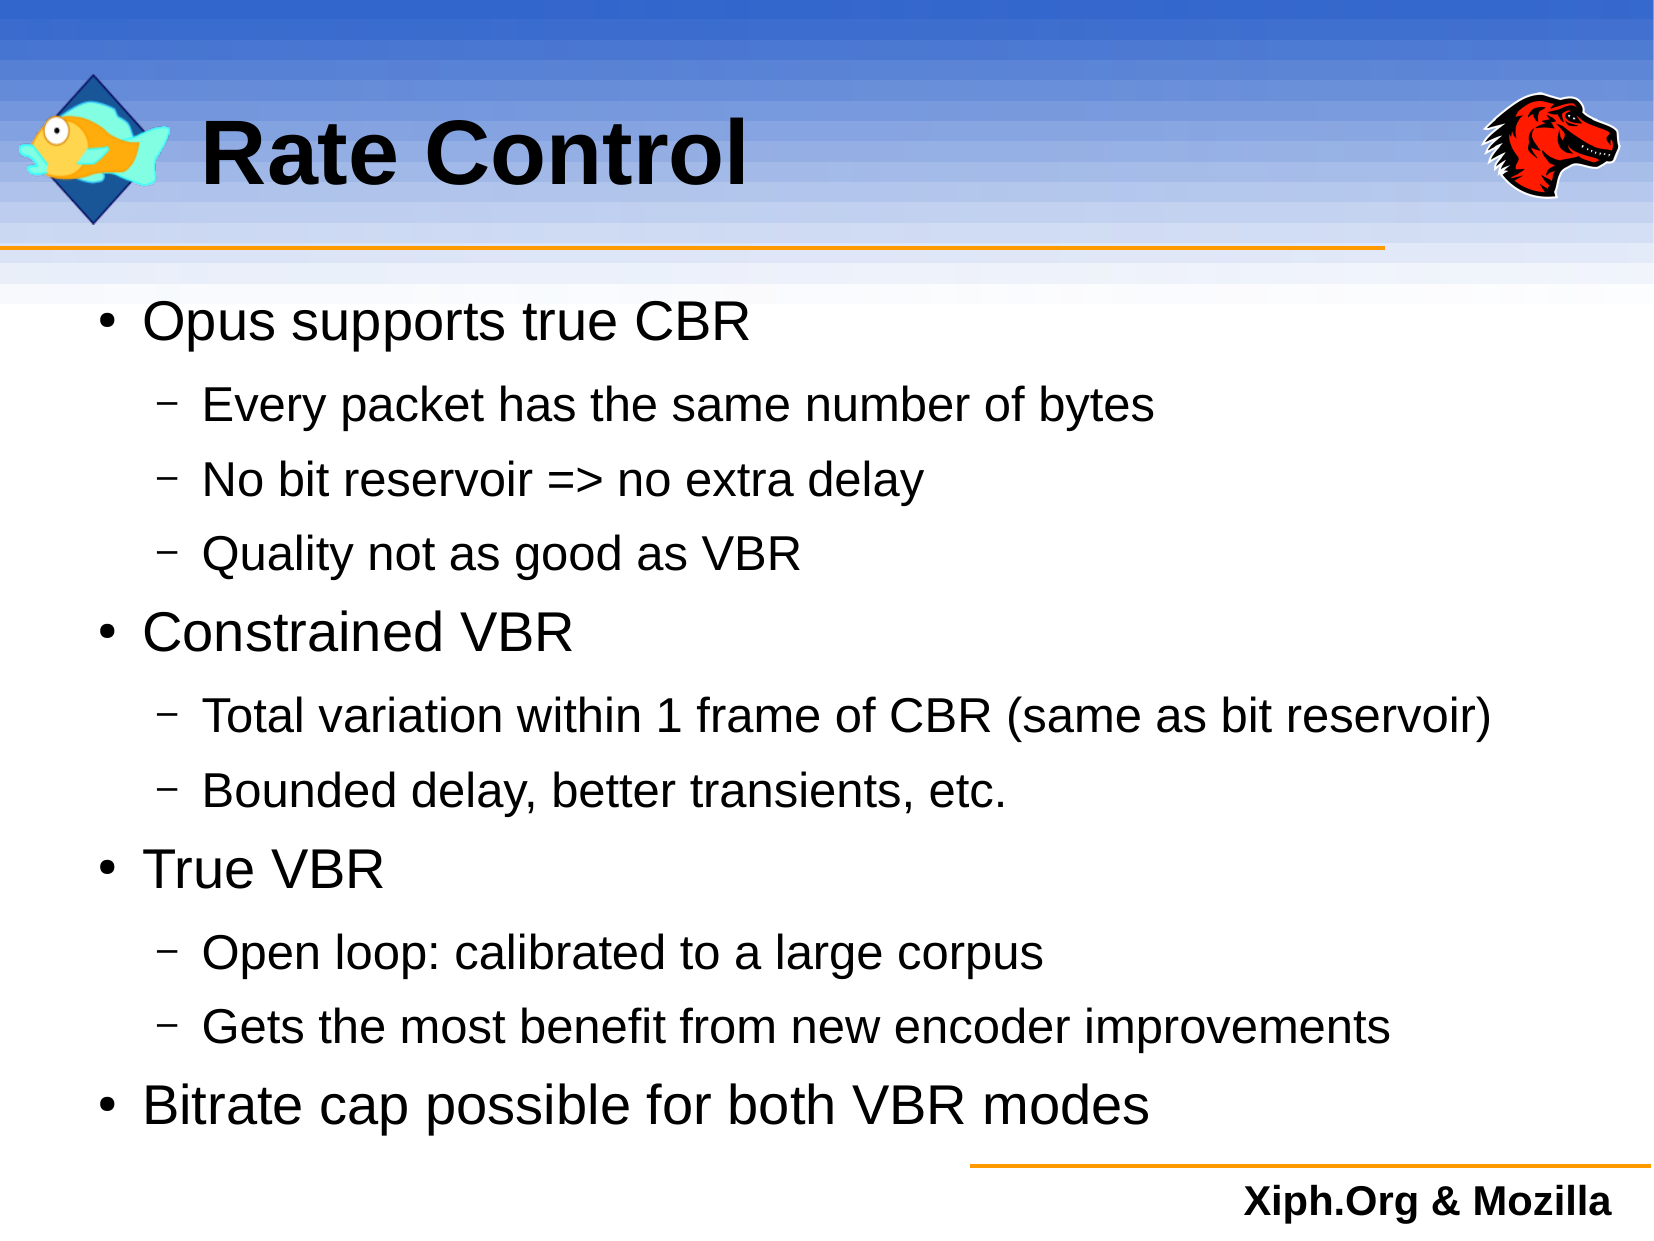

# Rate Control
Opus supports true CBR
Every packet has the same number of bytes
No bit reservoir => no extra delay
Quality not as good as VBR
Constrained VBR
Total variation within 1 frame of CBR (same as bit reservoir)
Bounded delay, better transients, etc.
True VBR
Open loop: calibrated to a large corpus
Gets the most benefit from new encoder improvements
Bitrate cap possible for both VBR modes